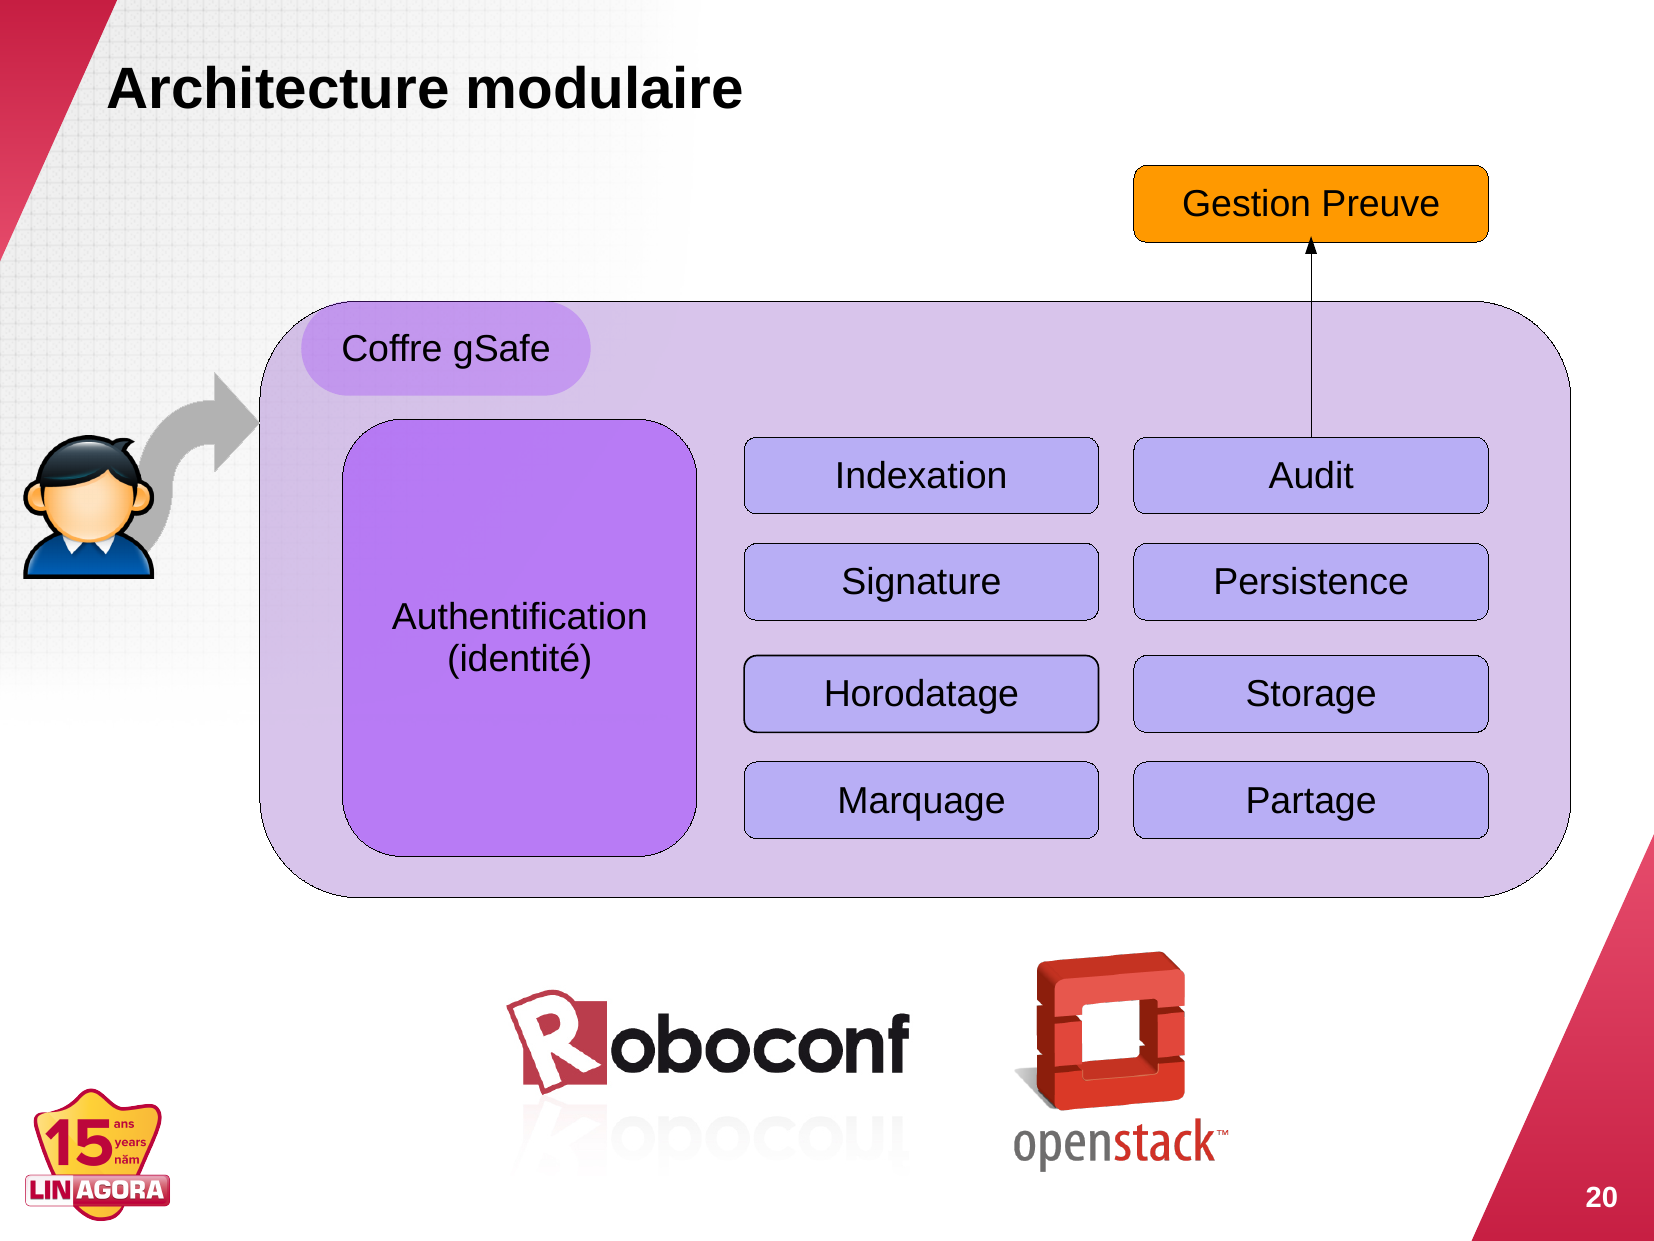

# Architecture modulaire
Gestion Preuve
Coffre gSafe
Authentification
(identité)
Indexation
Audit
Signature
Persistence
Horodatage
Storage
Marquage
Partage
20